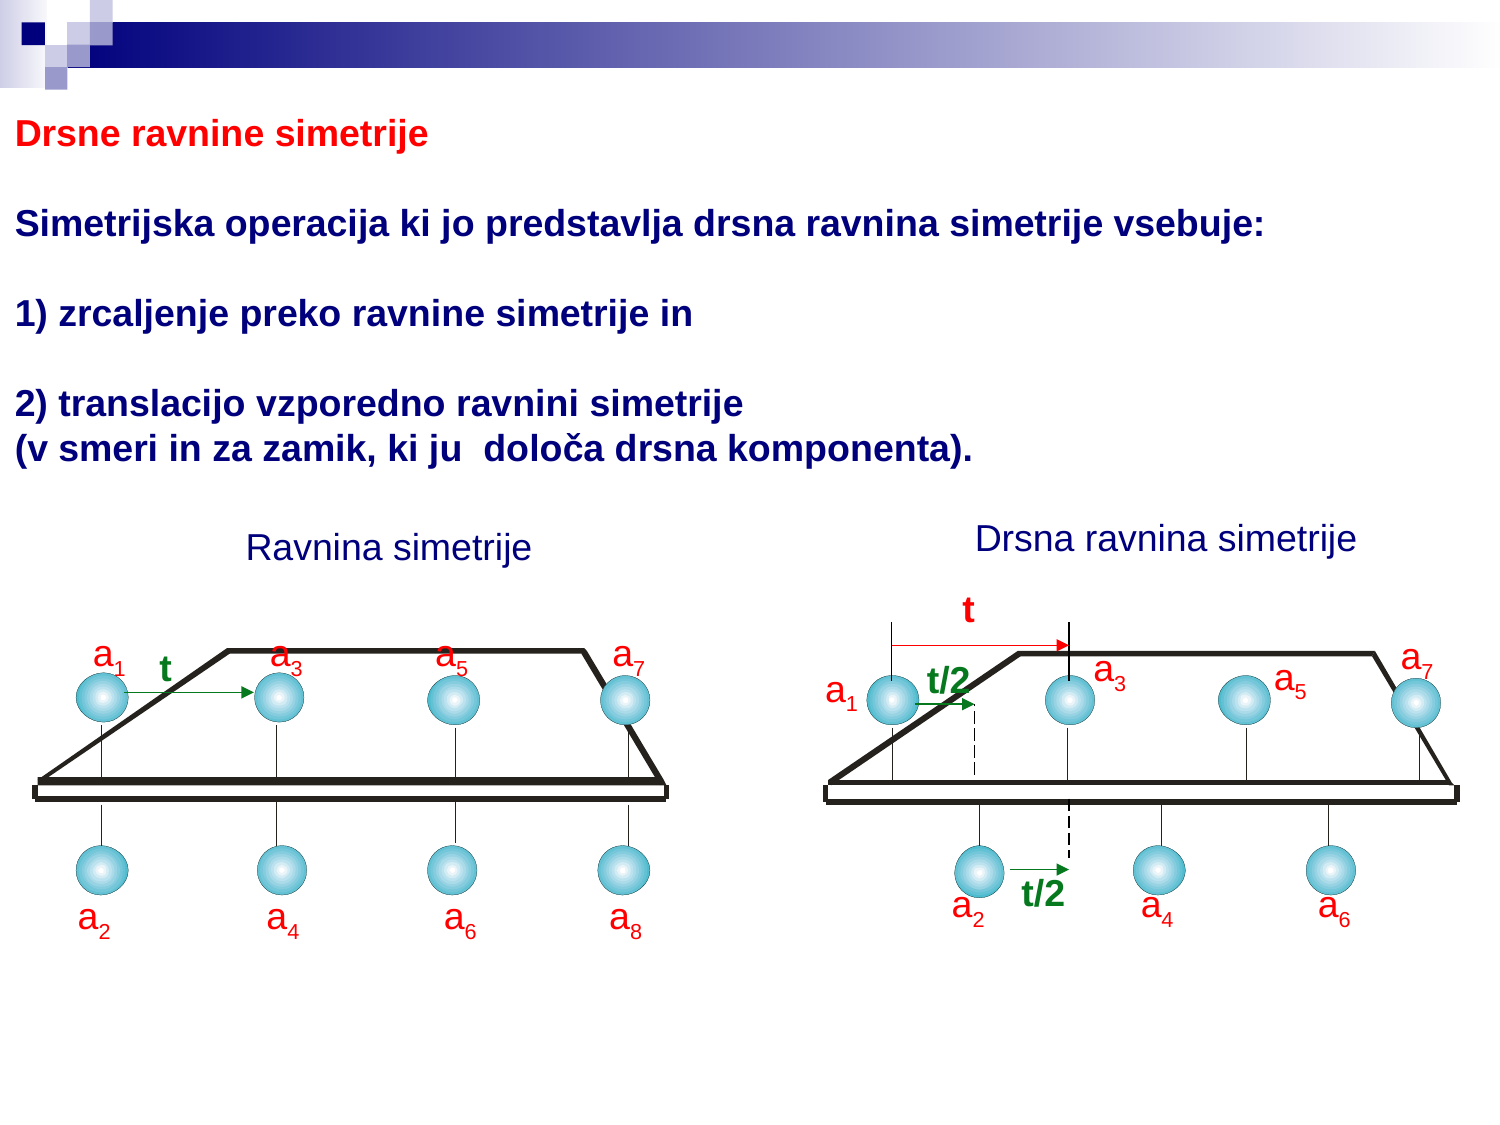

Drsne ravnine simetrije
Simetrijska operacija ki jo predstavlja drsna ravnina simetrije vsebuje:
1) zrcaljenje preko ravnine simetrije in
2) translacijo vzporedno ravnini simetrije
(v smeri in za zamik, ki ju določa drsna komponenta).
Drsna ravnina simetrije
Ravnina simetrije
t
a1
a3
a5
a7
a7
t
a3
a5
t/2
a1
t/2
a2
a4
a6
a2
a4
a6
a8